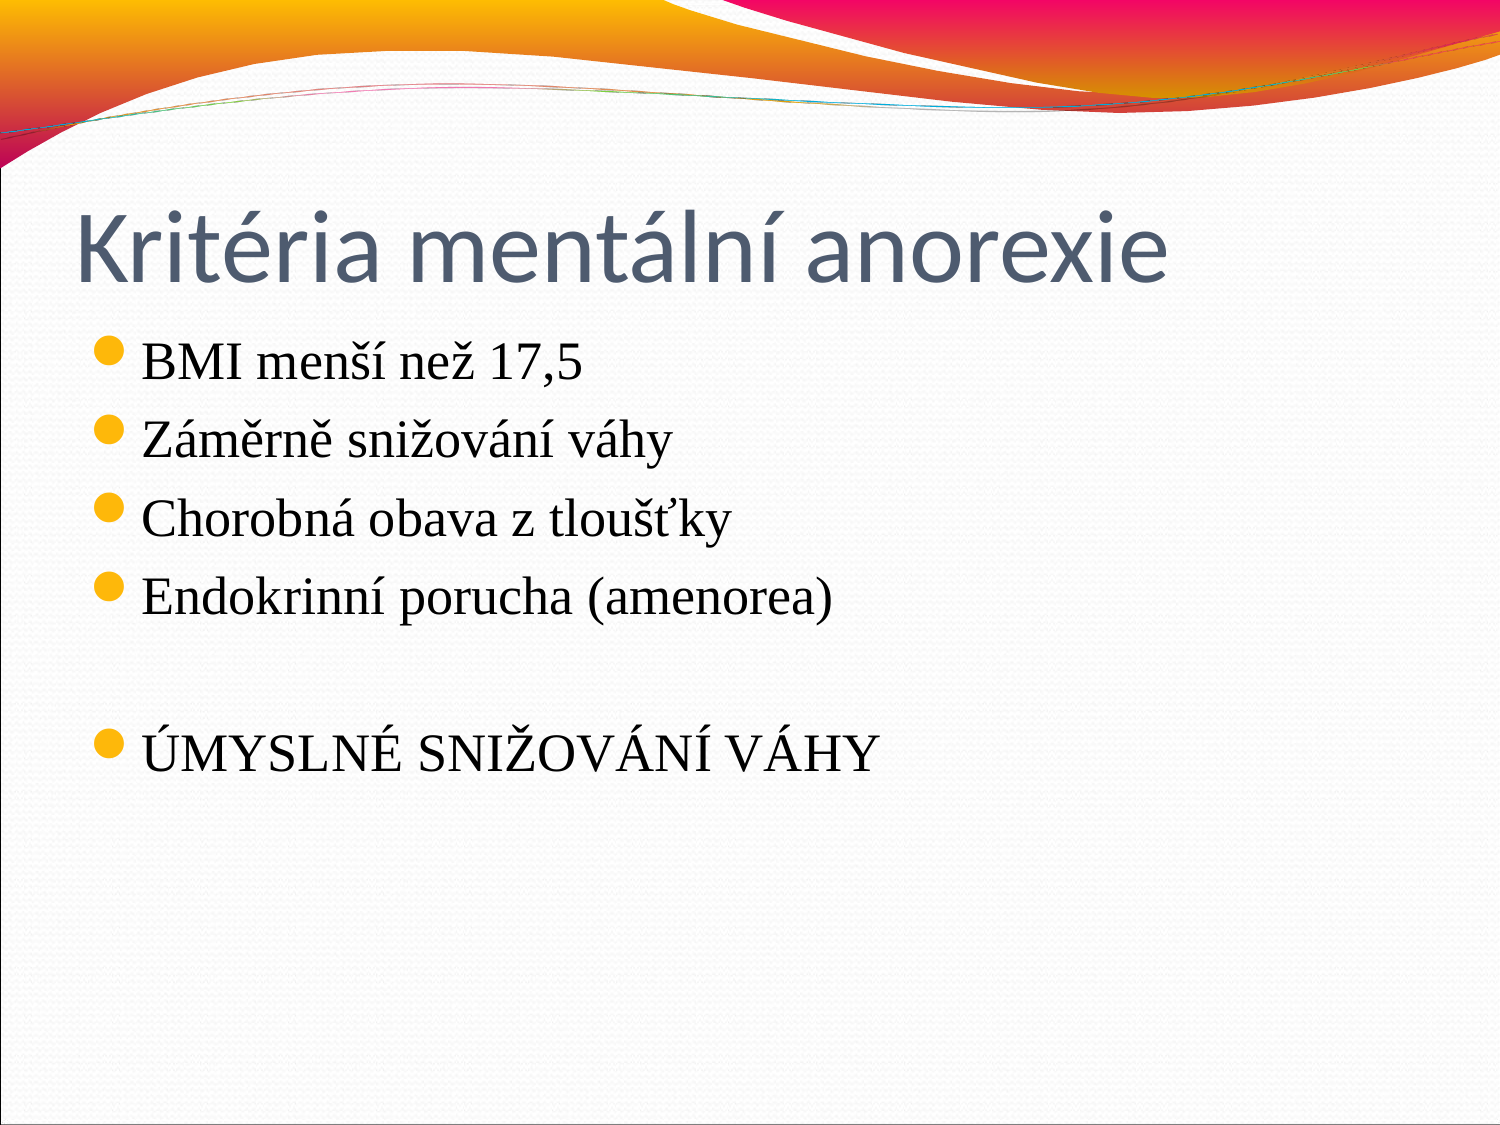

Kritéria mentální anorexie
BMI menší než 17,5
Záměrně snižování váhy
Chorobná obava z tloušťky
Endokrinní porucha (amenorea)
ÚMYSLNÉ SNIŽOVÁNÍ VÁHY